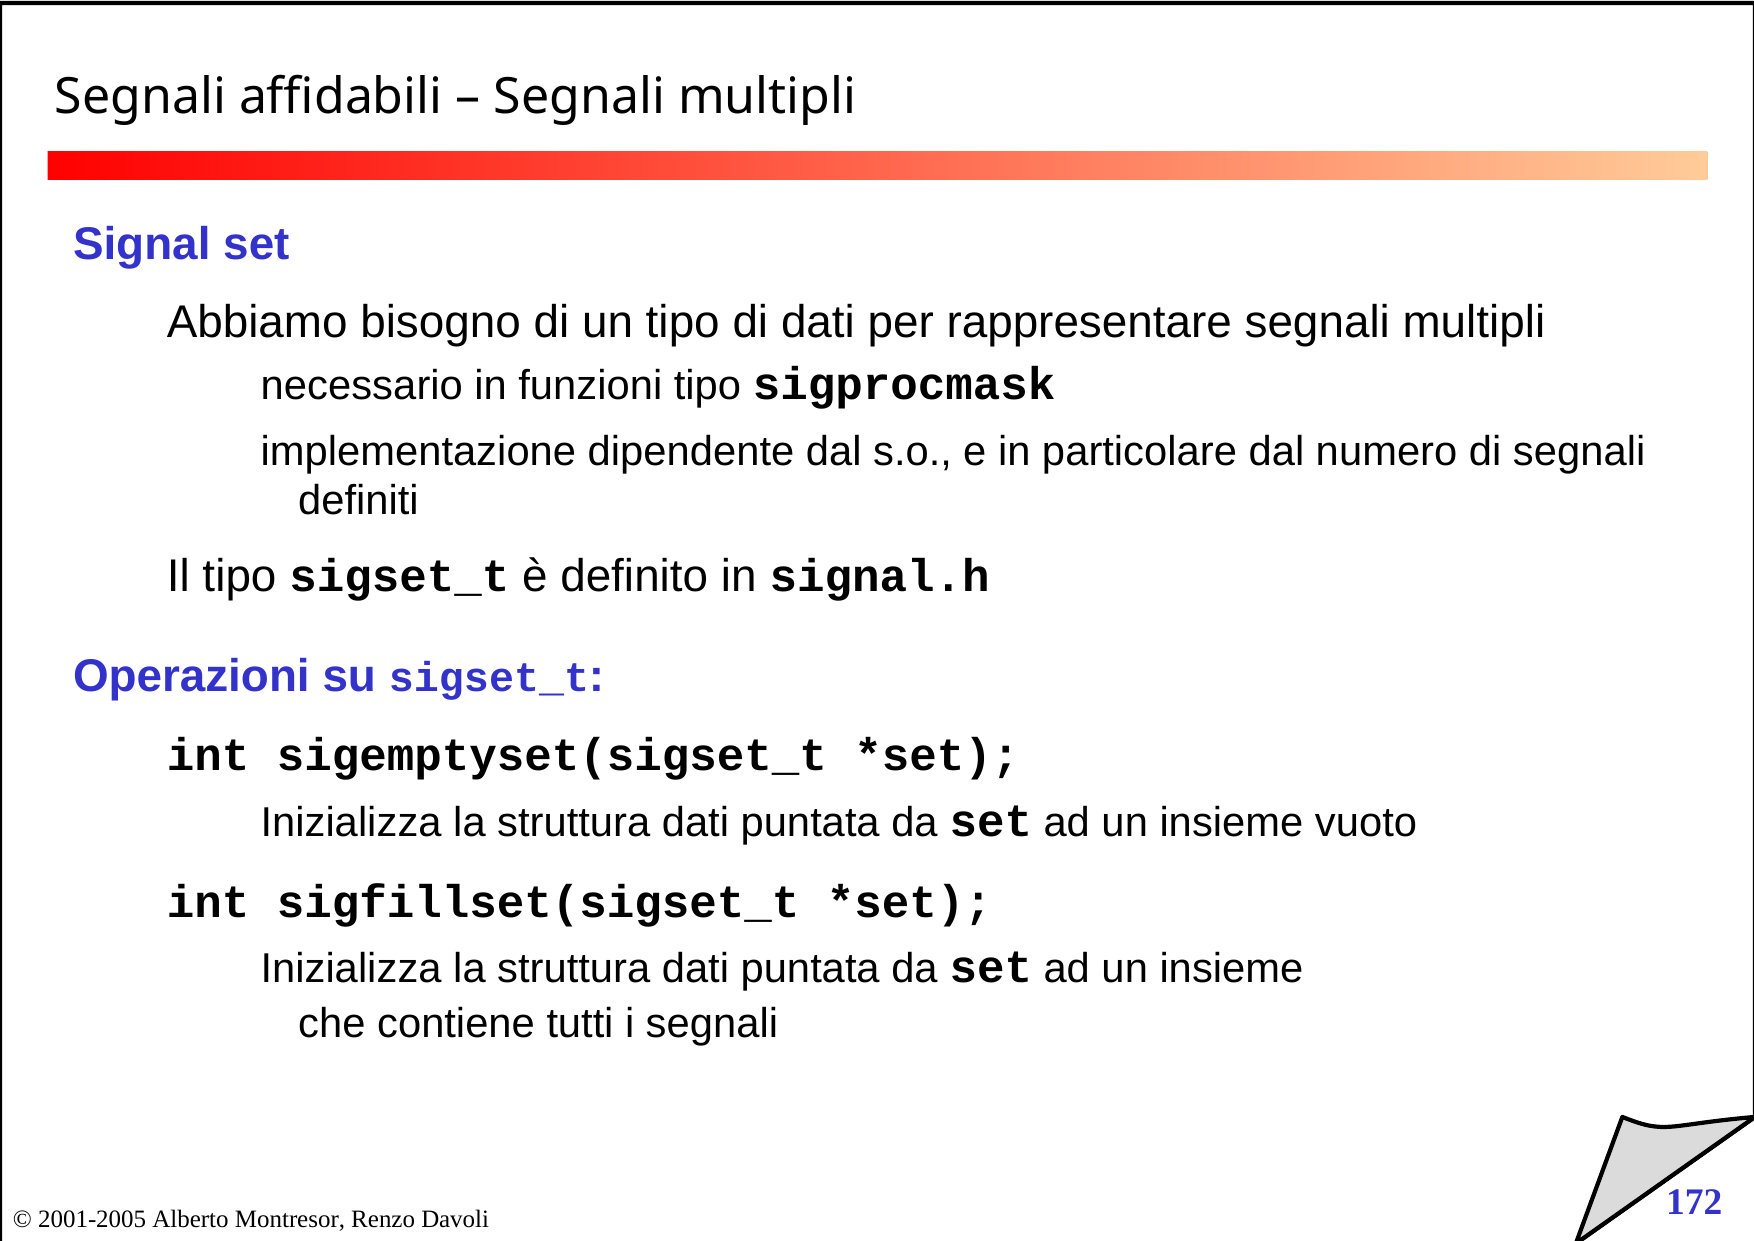

# Segnali affidabili – Segnali multipli
Signal set
Abbiamo bisogno di un tipo di dati per rappresentare segnali multipli
necessario in funzioni tipo sigprocmask
implementazione dipendente dal s.o., e in particolare dal numero di segnali definiti
Il tipo sigset_t è definito in signal.h
Operazioni su sigset_t:
int sigemptyset(sigset_t *set);
Inizializza la struttura dati puntata da set ad un insieme vuoto
int sigfillset(sigset_t *set);
Inizializza la struttura dati puntata da set ad un insieme
che contiene tutti i segnali